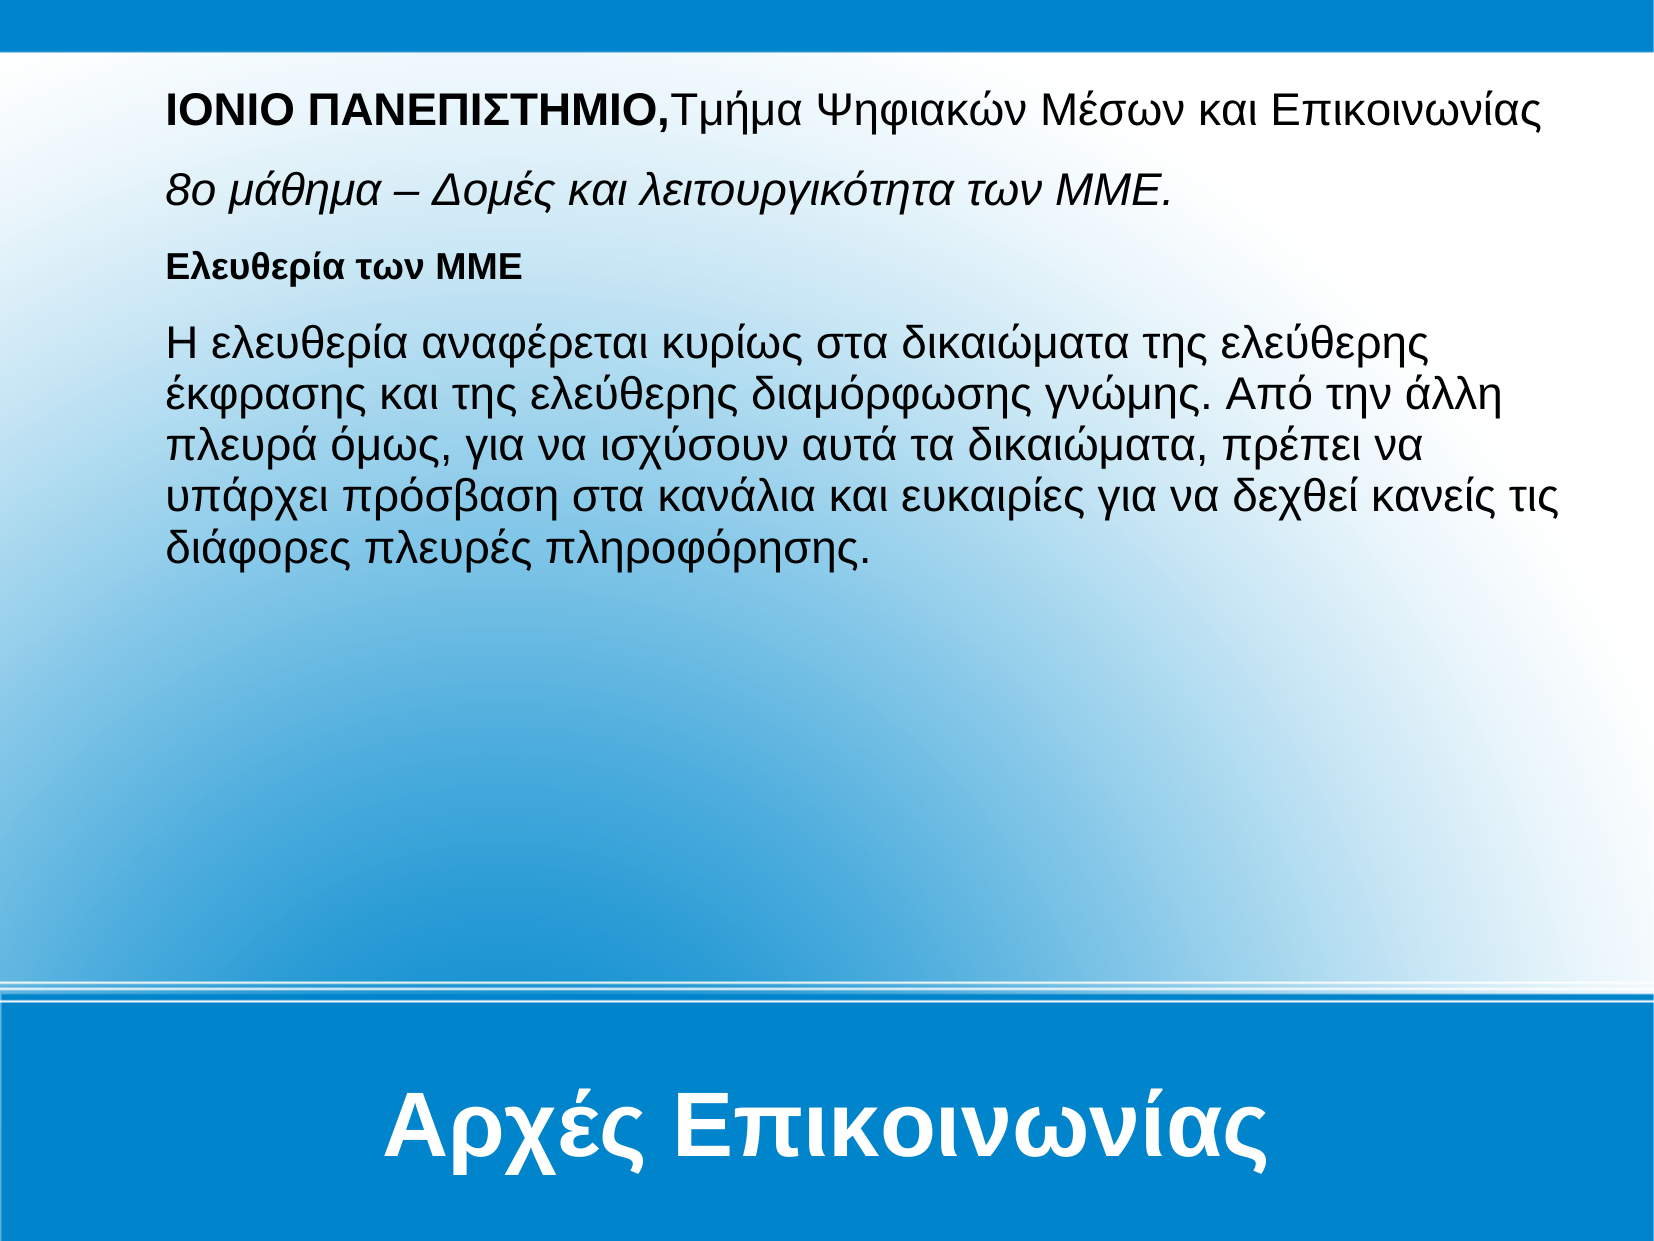

ΙΟΝΙΟ ΠΑΝΕΠΙΣΤΗΜΙΟ,Τμήμα Ψηφιακών Μέσων και Επικοινωνίας
8ο μάθημα – Δομές και λειτουργικότητα των ΜΜΕ.
Ελευθερία των ΜΜΕ
Η ελευθερία αναφέρεται κυρίως στα δικαιώματα της ελεύθερης έκφρασης και της ελεύθερης διαμόρφωσης γνώμης. Από την άλλη πλευρά όμως, για να ισχύσουν αυτά τα δικαιώματα, πρέπει να υπάρχει πρόσβαση στα κανάλια και ευκαιρίες για να δεχθεί κανείς τις διάφορες πλευρές πληροφόρησης.
# Αρχές Επικοινωνίας